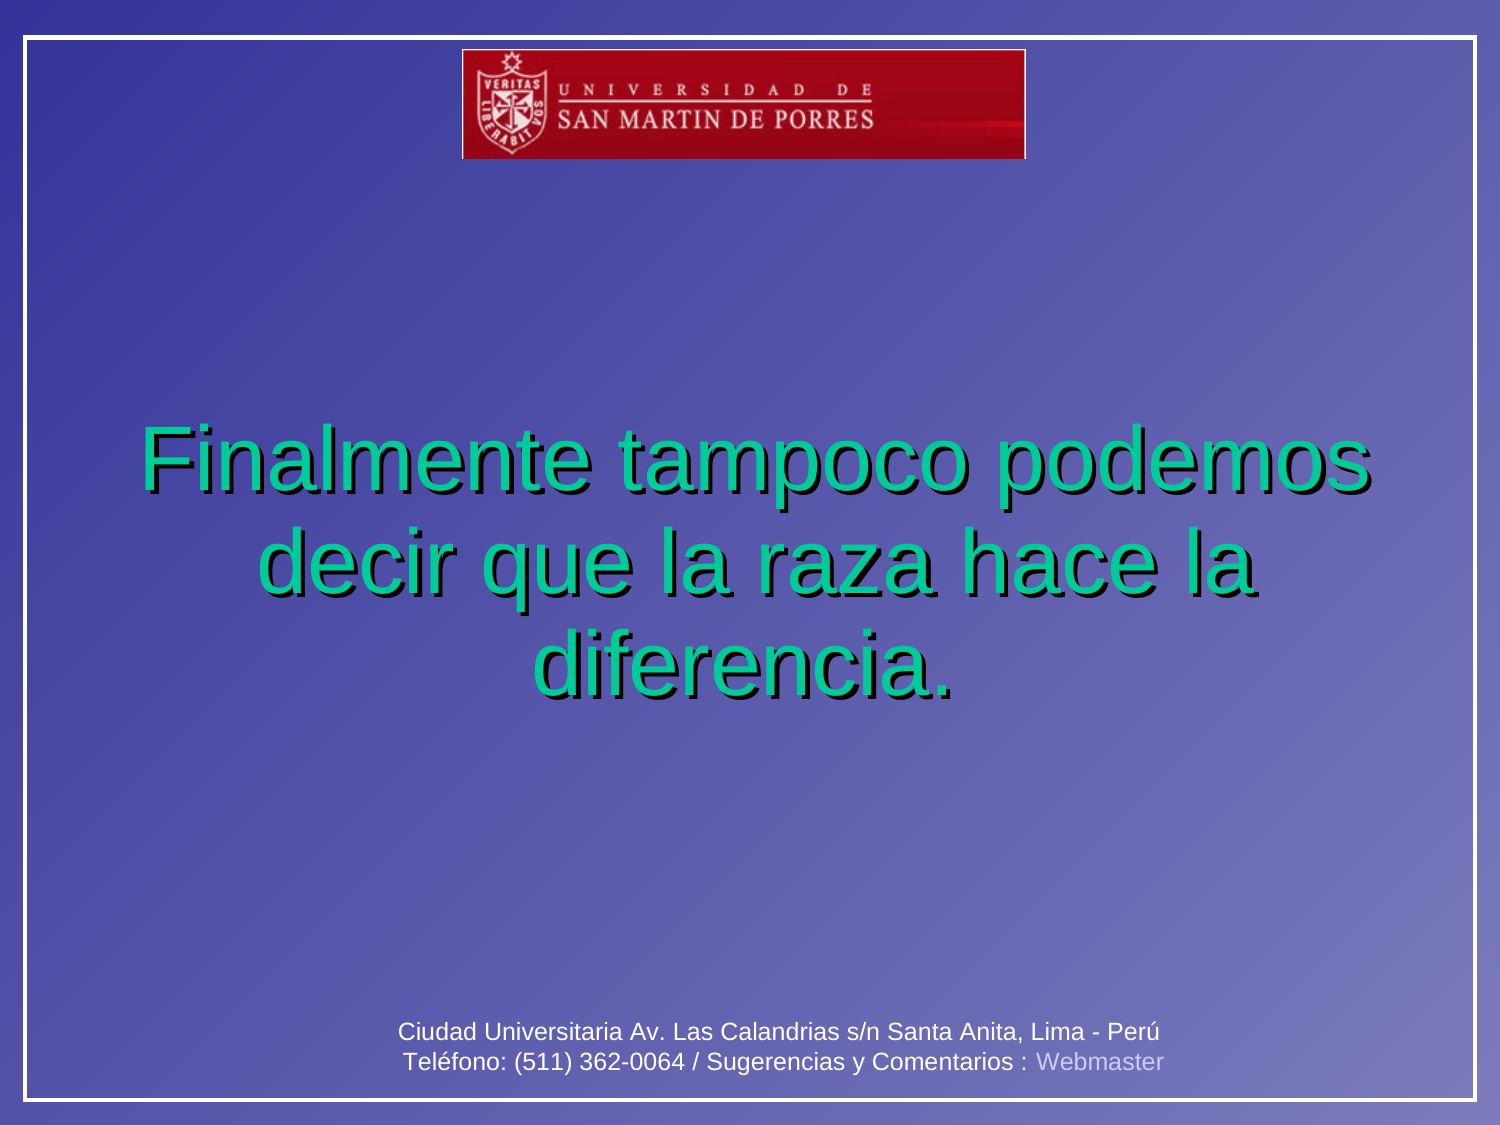

# Finalmente tampoco podemos decir que la raza hace la diferencia.